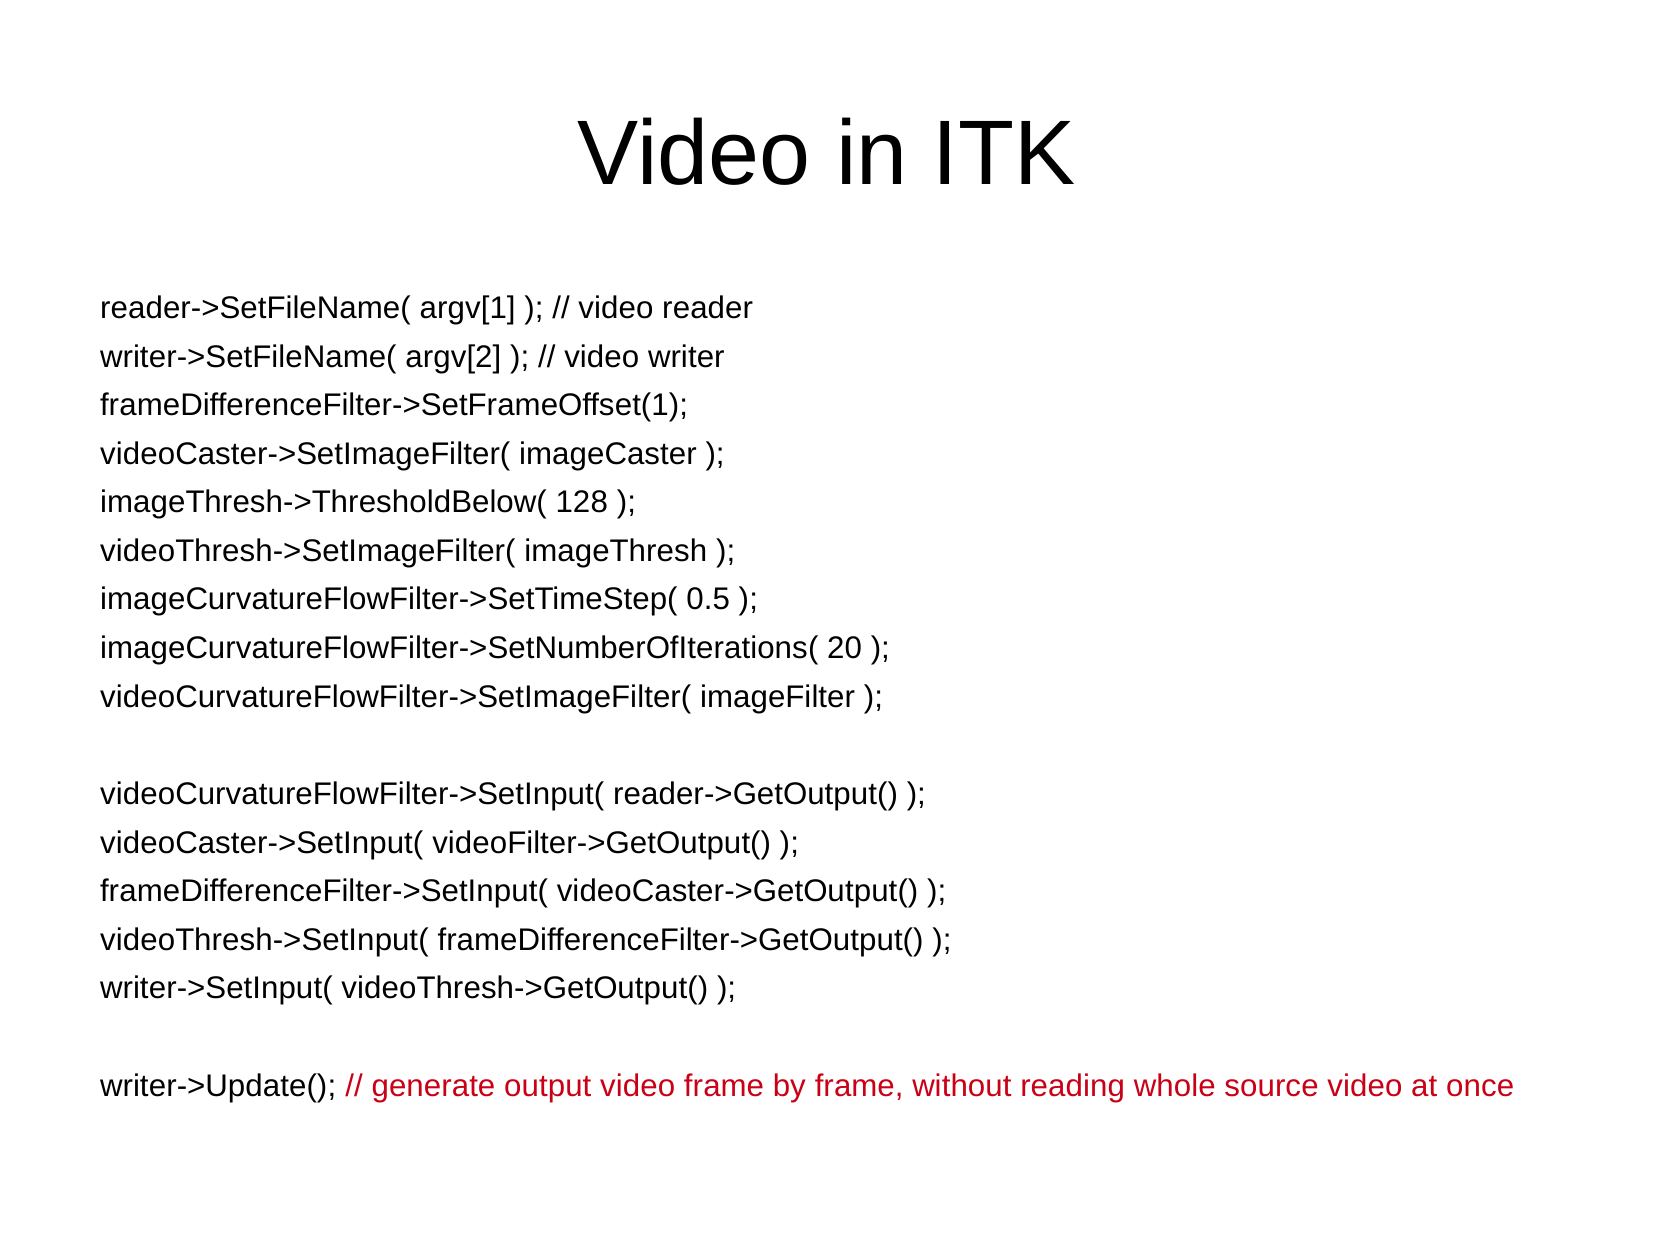

# Video in ITK
 reader->SetFileName( argv[1] ); // video reader
 writer->SetFileName( argv[2] ); // video writer
 frameDifferenceFilter->SetFrameOffset(1);
 videoCaster->SetImageFilter( imageCaster );
 imageThresh->ThresholdBelow( 128 );
 videoThresh->SetImageFilter( imageThresh );
 imageCurvatureFlowFilter->SetTimeStep( 0.5 );
 imageCurvatureFlowFilter->SetNumberOfIterations( 20 );
 videoCurvatureFlowFilter->SetImageFilter( imageFilter );
 videoCurvatureFlowFilter->SetInput( reader->GetOutput() );
 videoCaster->SetInput( videoFilter->GetOutput() );
 frameDifferenceFilter->SetInput( videoCaster->GetOutput() );
 videoThresh->SetInput( frameDifferenceFilter->GetOutput() );
 writer->SetInput( videoThresh->GetOutput() );
 writer->Update(); // generate output video frame by frame, without reading whole source video at once